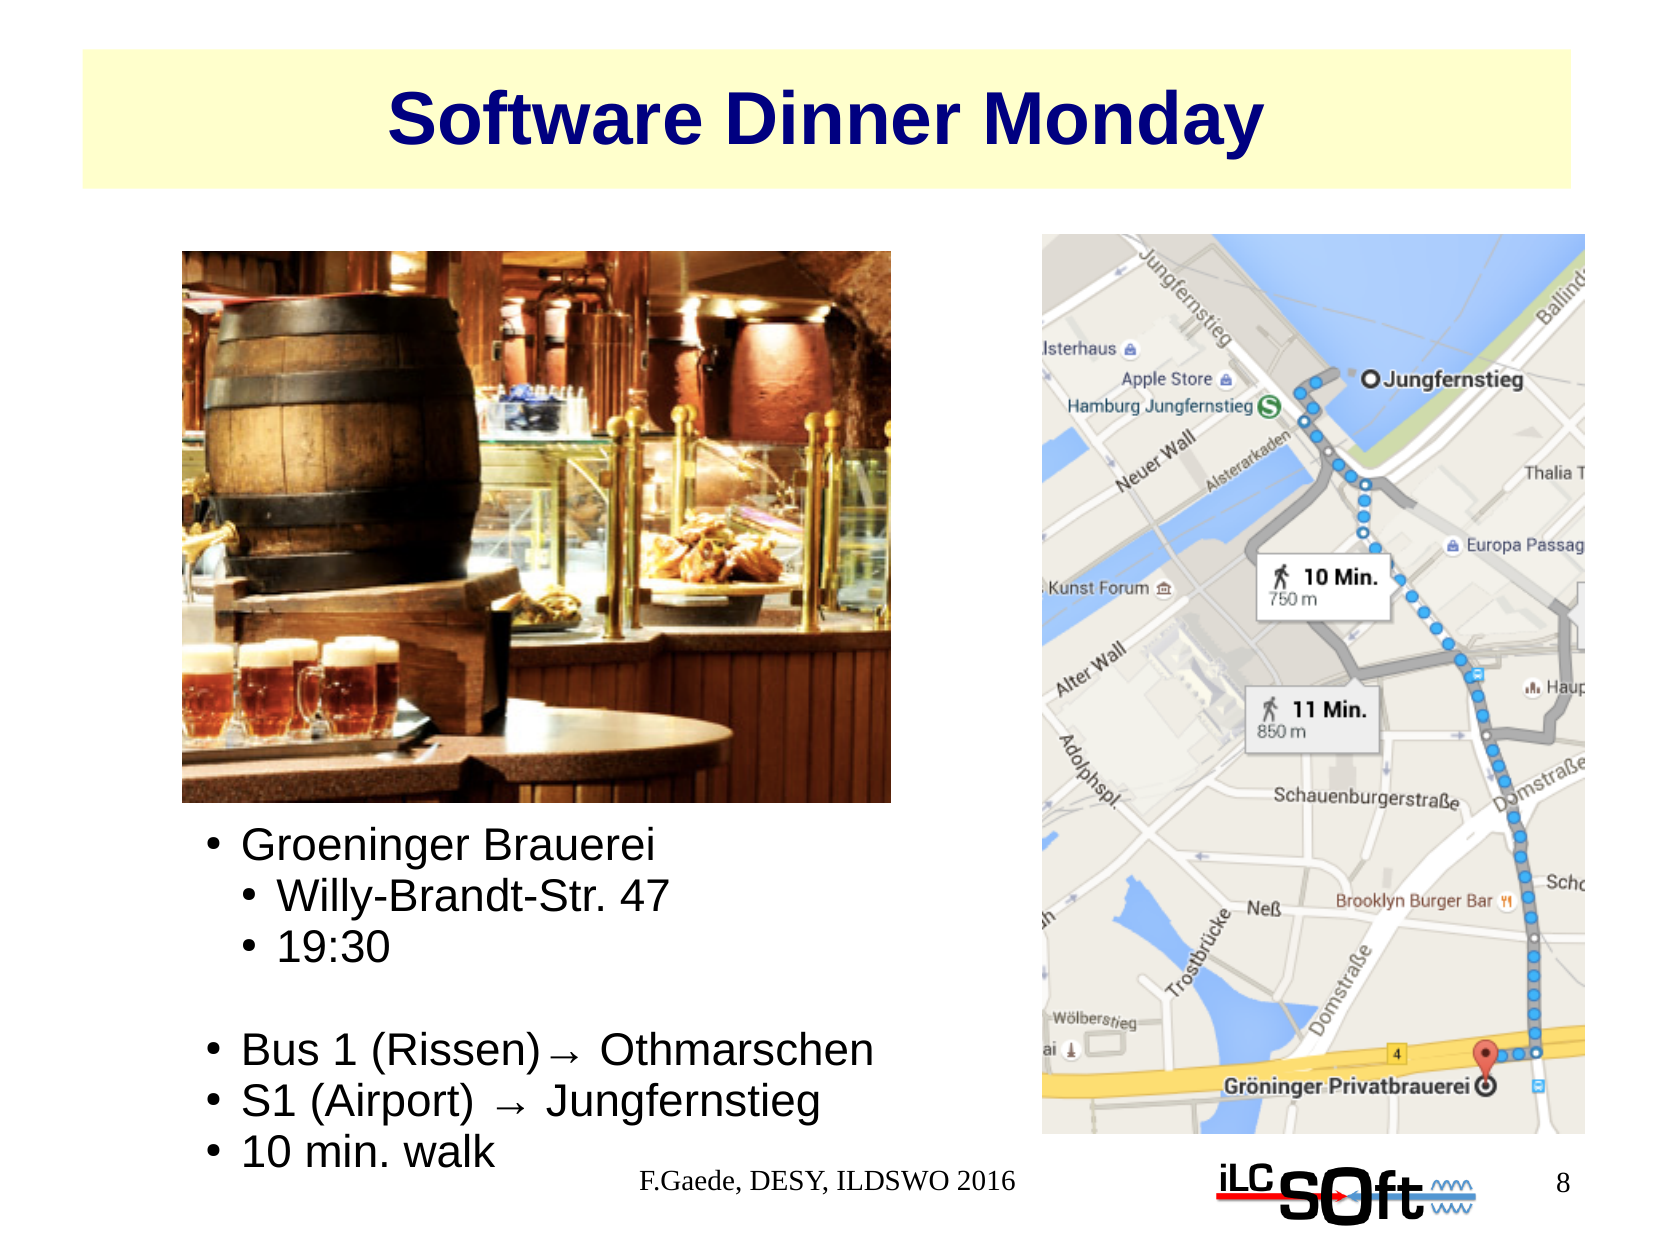

# Software Dinner Monday
Groeninger Brauerei
Willy-Brandt-Str. 47
19:30
Bus 1 (Rissen)→ Othmarschen
S1 (Airport) → Jungfernstieg
10 min. walk
8